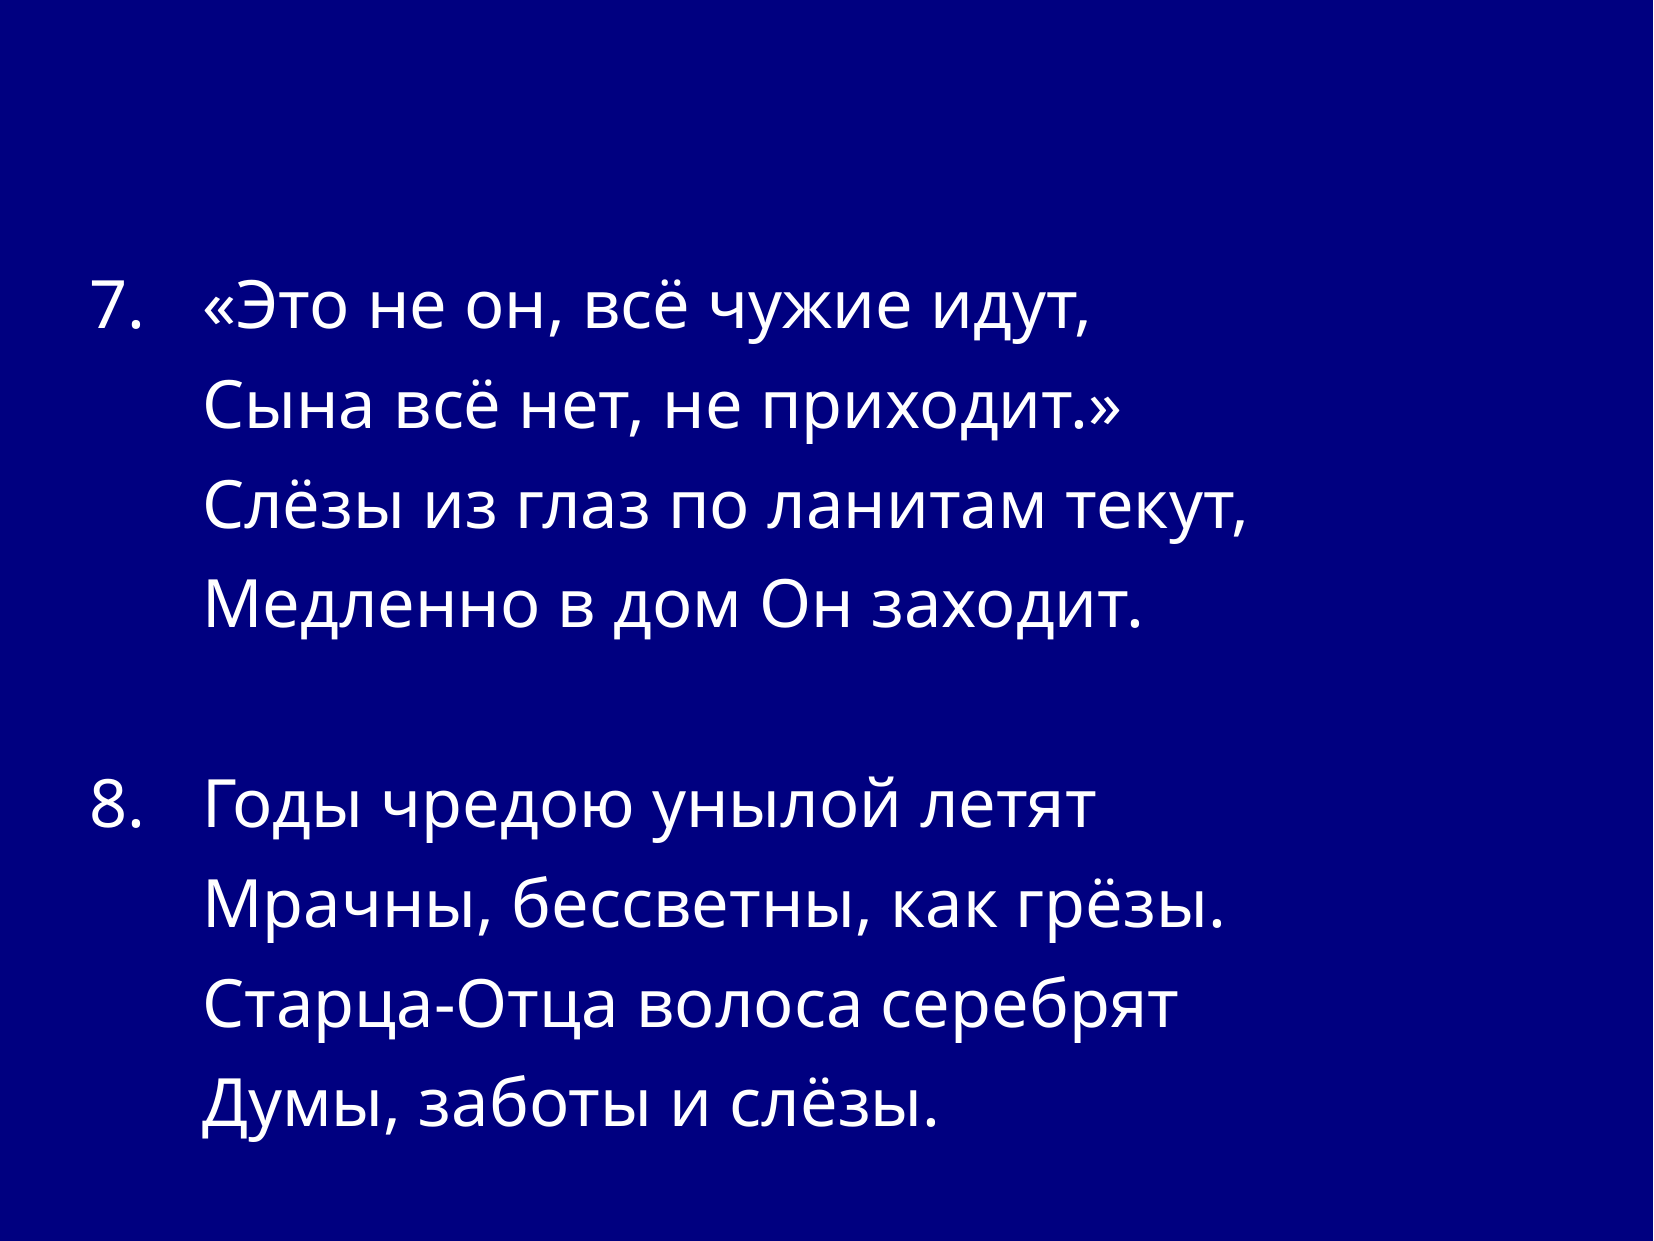

7.	«Это не он, всё чужие идут,
	Сына всё нет, не приходит.»
	Слёзы из глаз по ланитам текут,
	Медленно в дом Он заходит.
8.	Годы чредою унылой летят
	Мрачны, бессветны, как грёзы.
	Старца-Отца волоса серебрят
	Думы, заботы и слёзы.